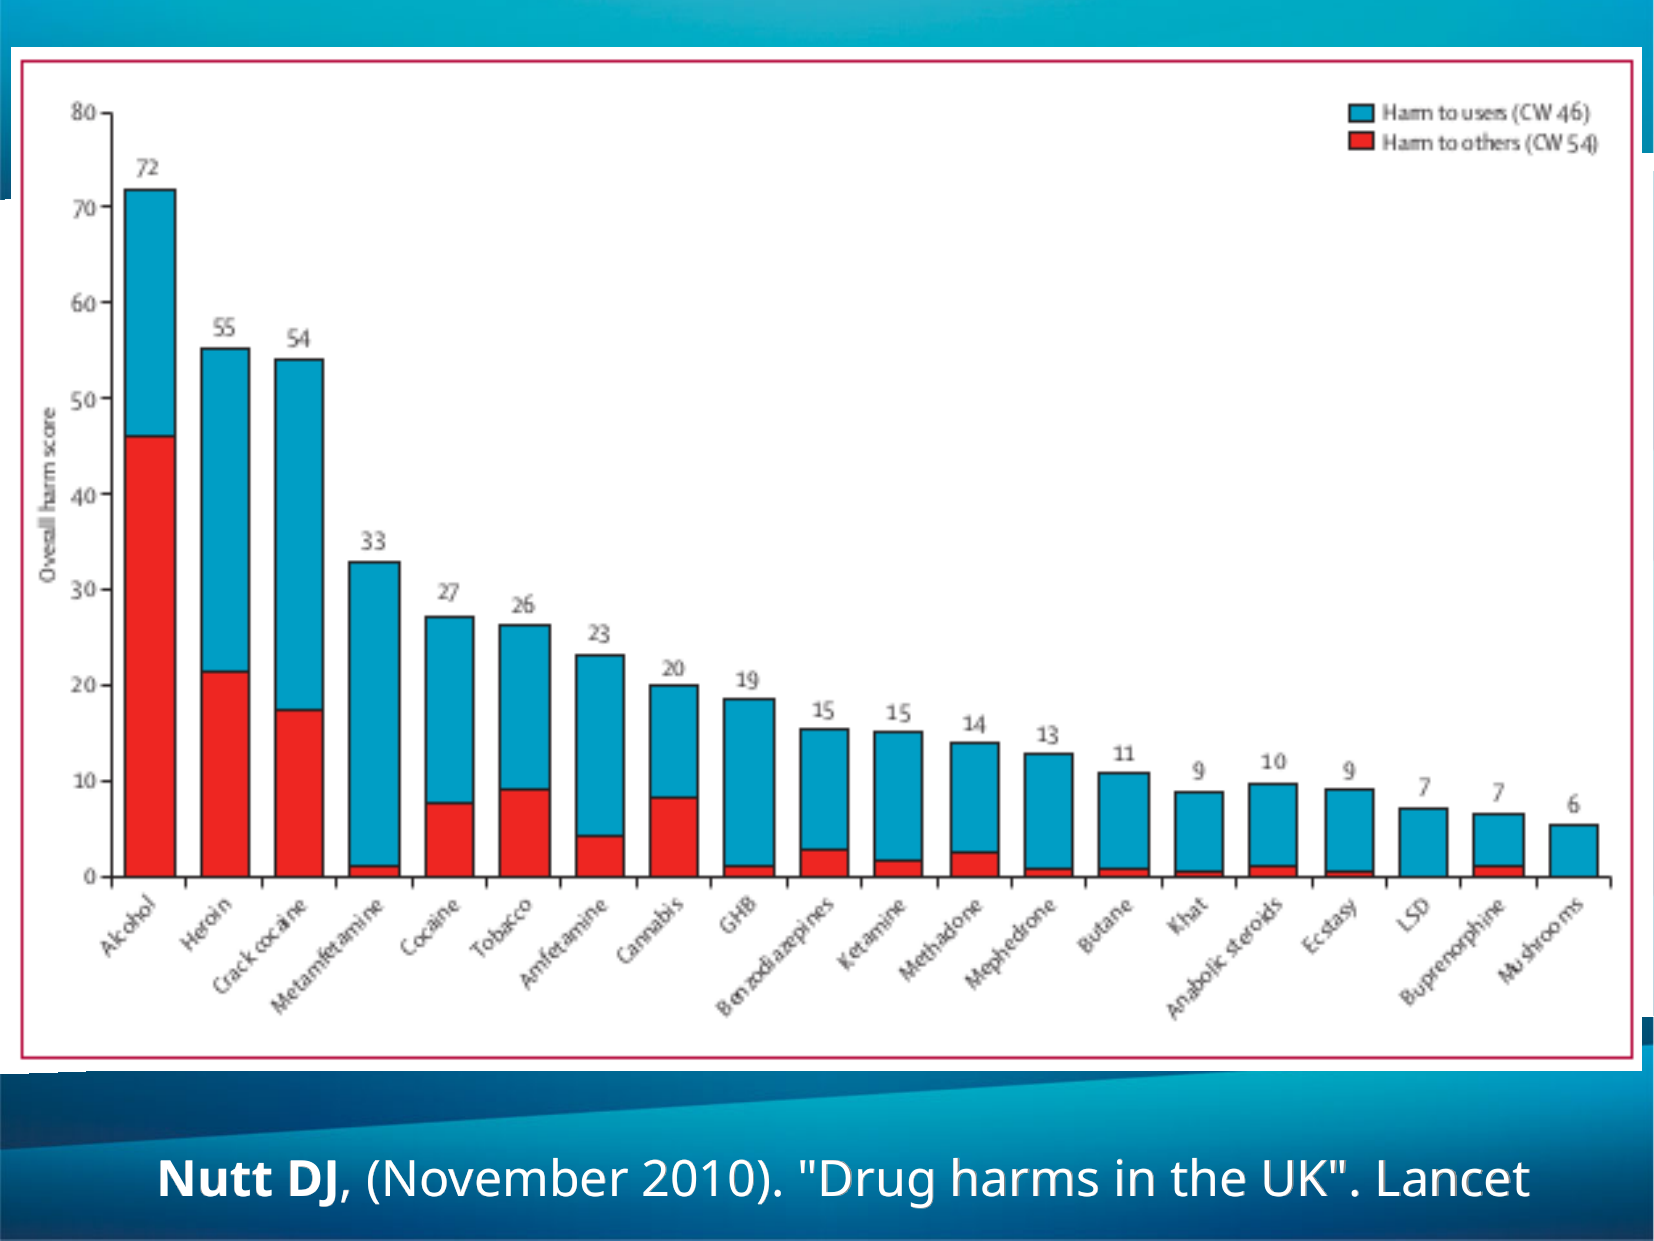

Nutt DJ, (November 2010). "Drug harms in the UK". Lancet